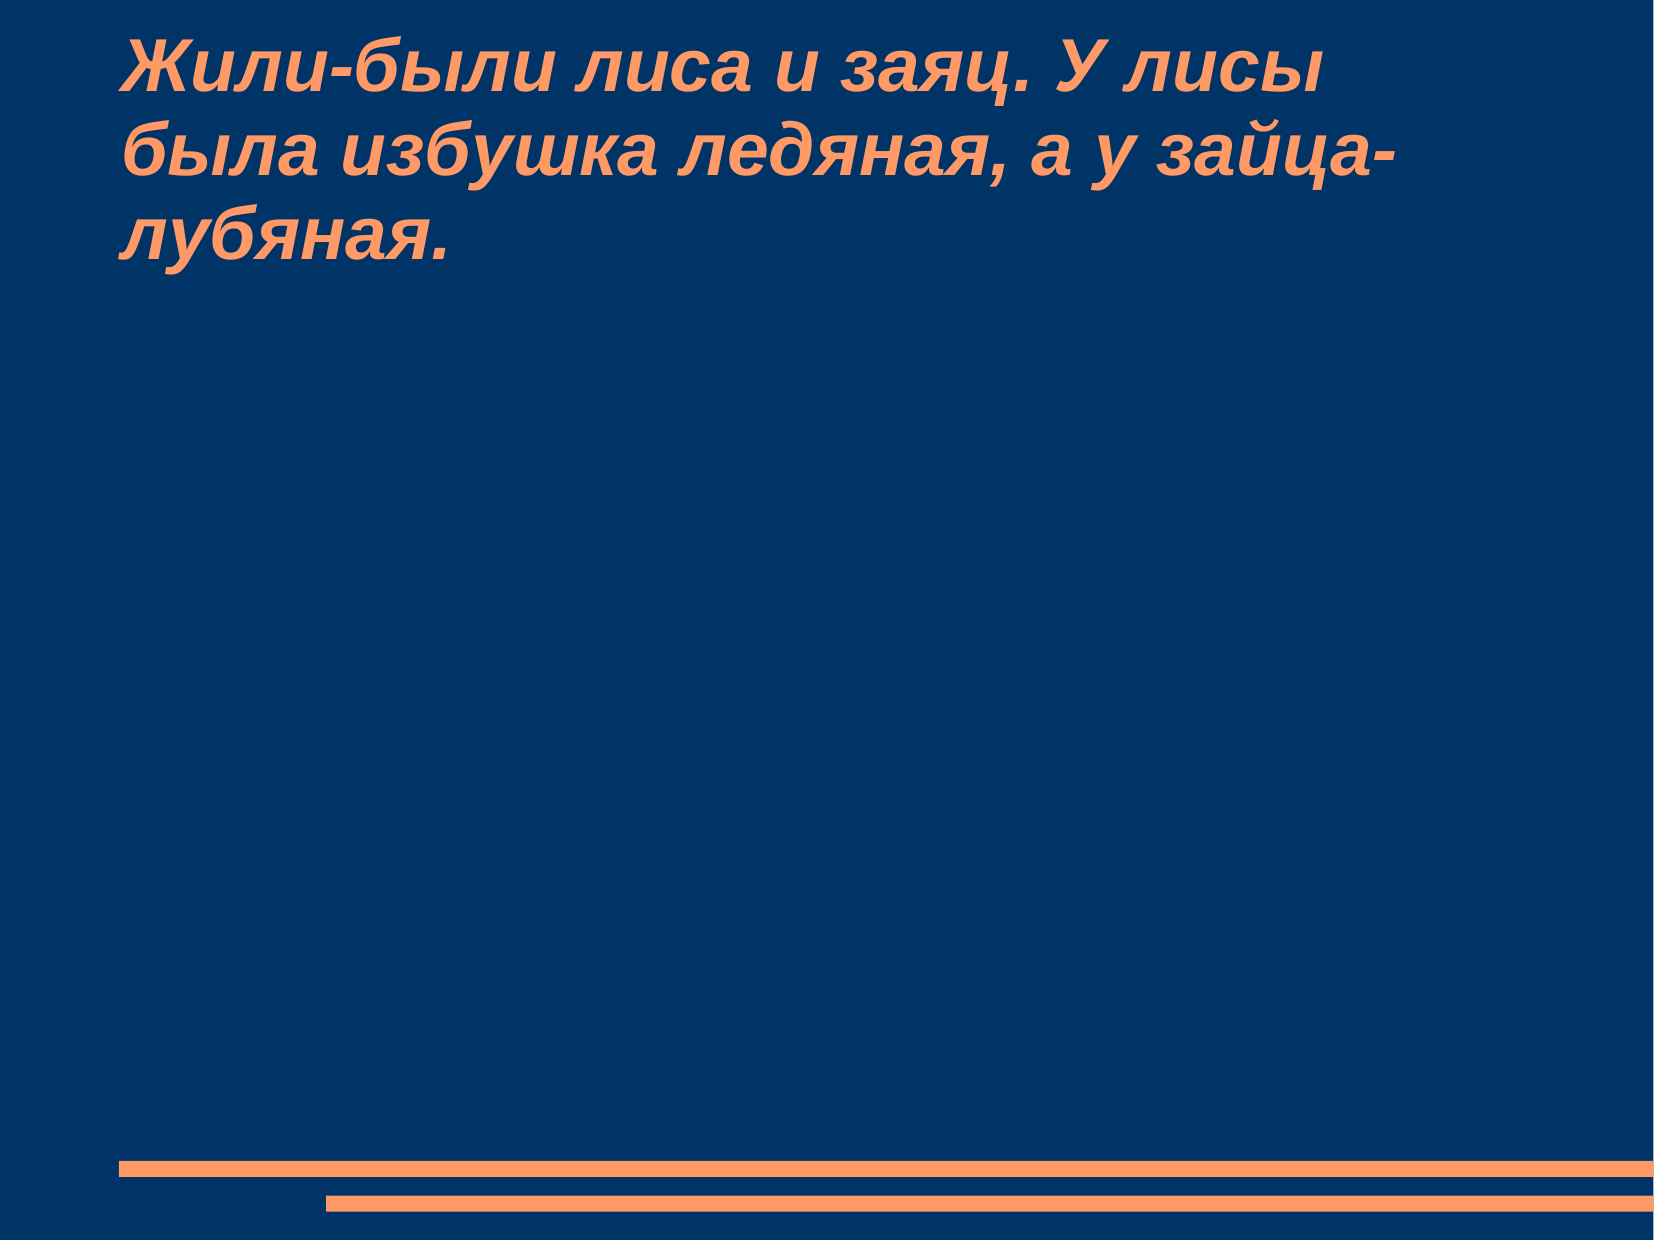

# Жили-были лиса и заяц. У лисы была избушка ледяная, а у зайца-лубяная.